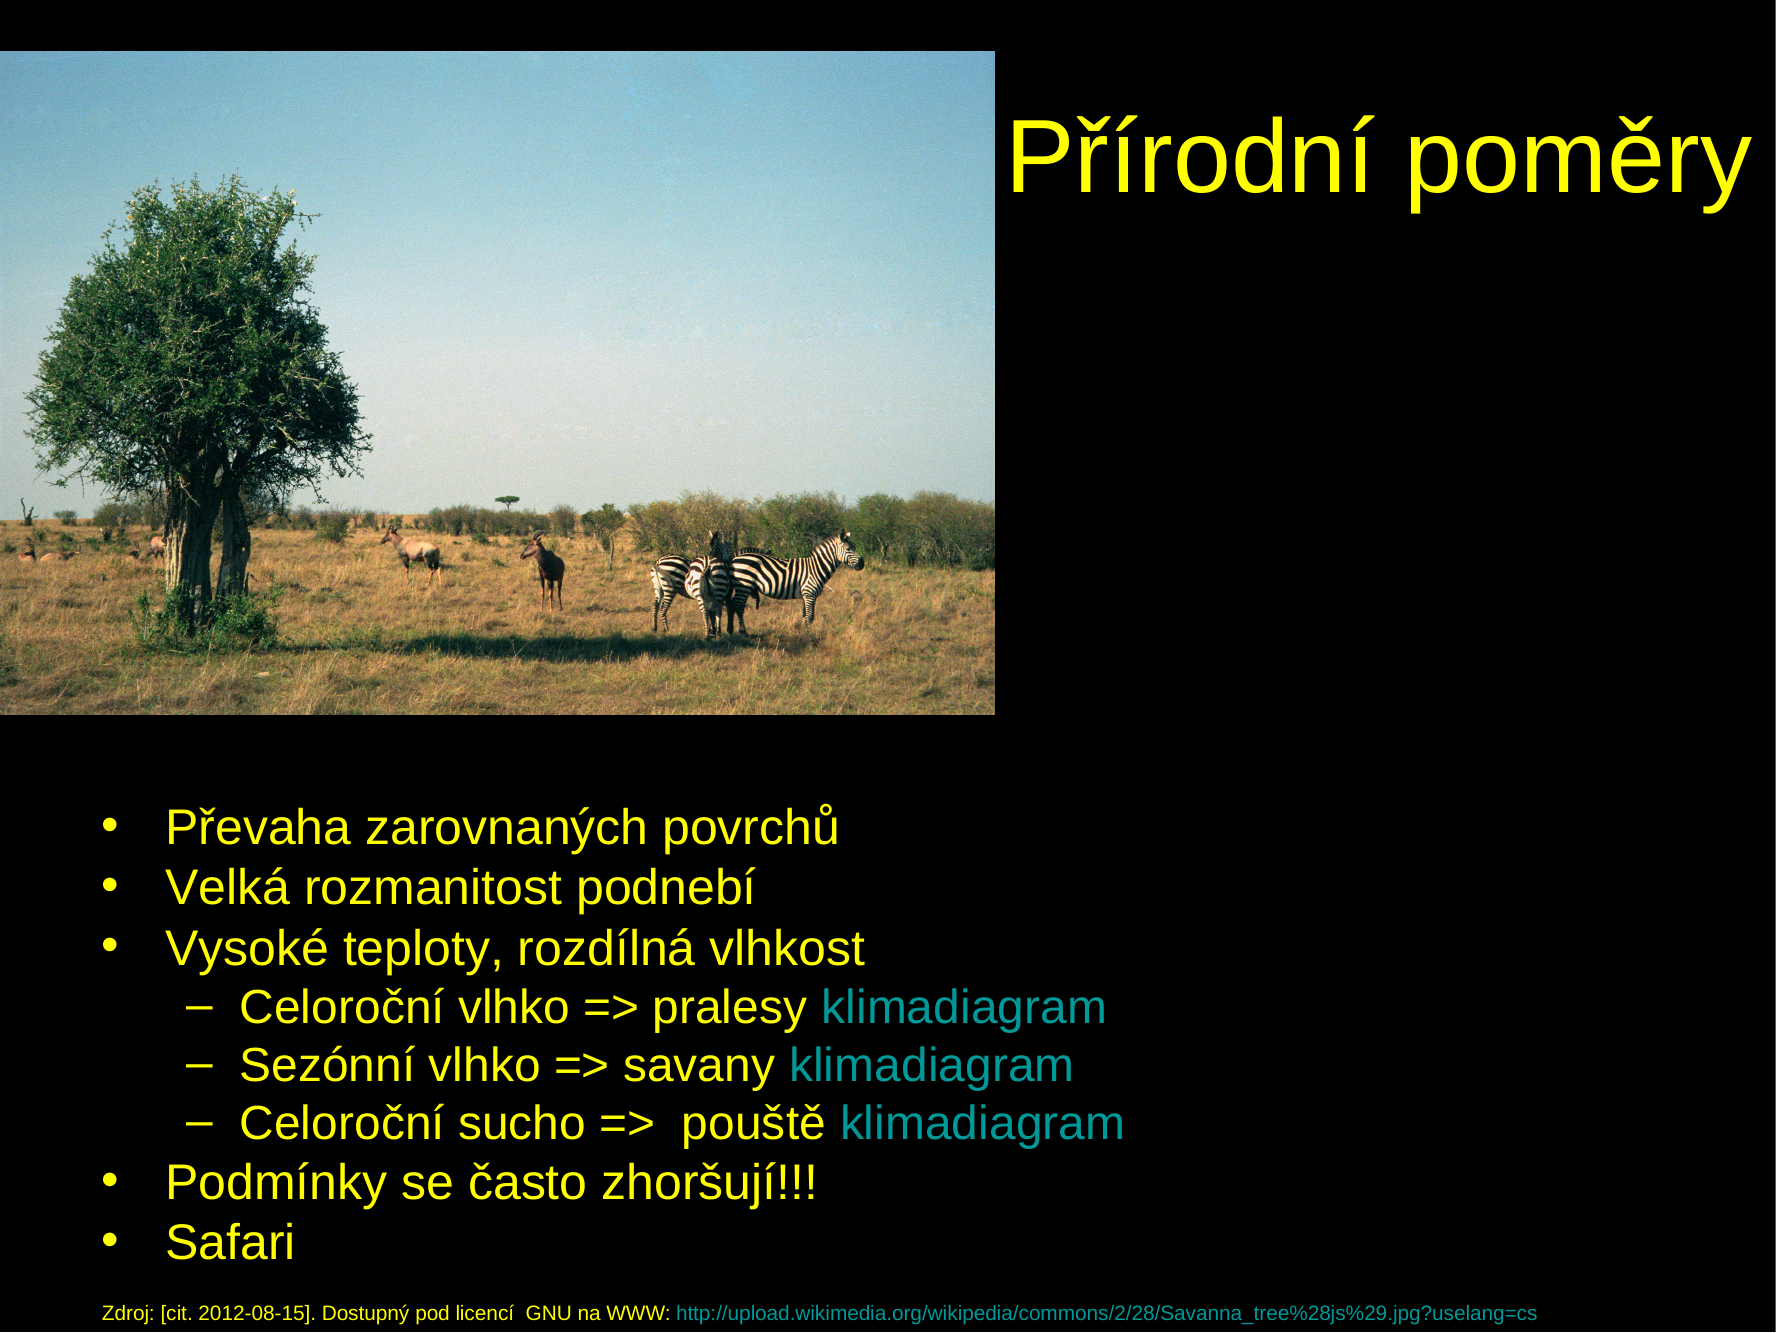

# Přírodní poměry
Převaha zarovnaných povrchů
Velká rozmanitost podnebí
Vysoké teploty, rozdílná vlhkost
Celoroční vlhko => pralesy klimadiagram
Sezónní vlhko => savany klimadiagram
Celoroční sucho => pouště klimadiagram
Podmínky se často zhoršují!!!
Safari
Zdroj: [cit. 2012-08-15]. Dostupný pod licencí GNU na WWW: http://upload.wikimedia.org/wikipedia/commons/2/28/Savanna_tree%28js%29.jpg?uselang=cs